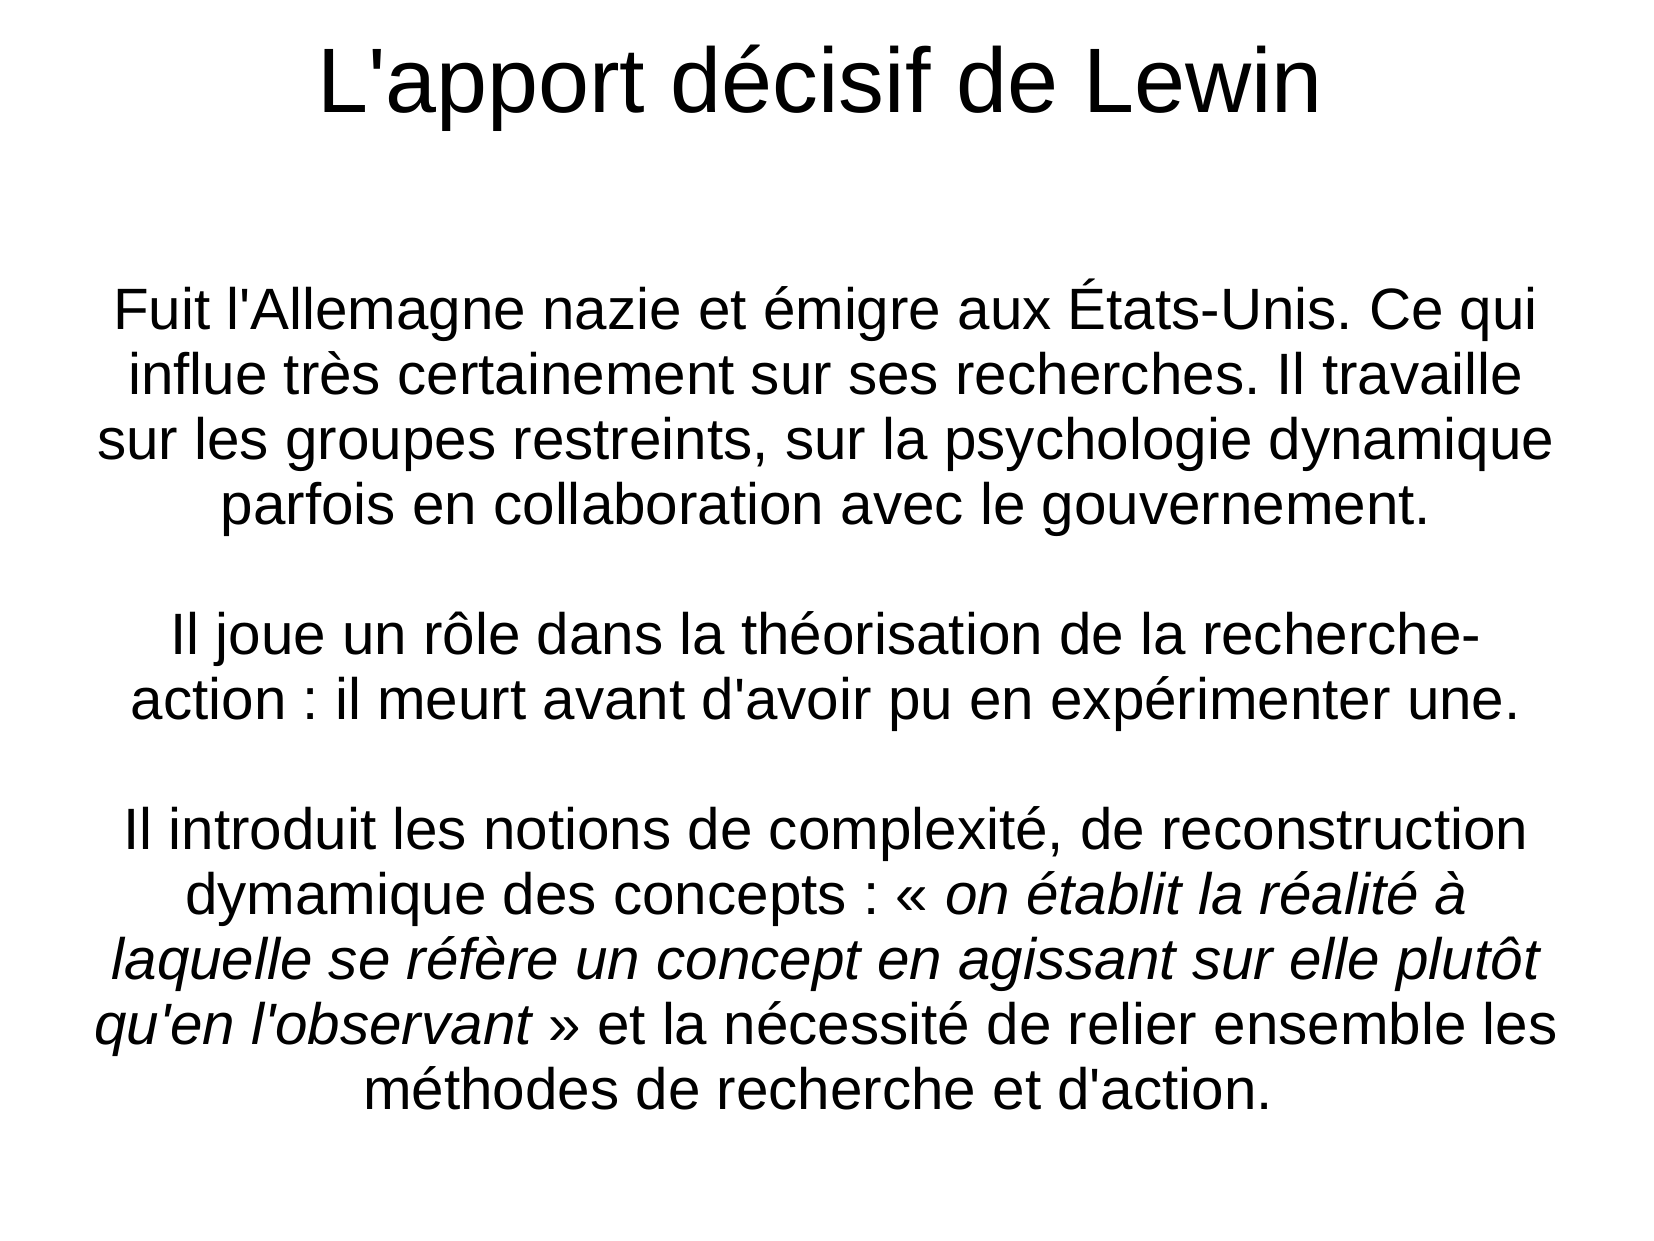

# L'apport décisif de Lewin
Fuit l'Allemagne nazie et émigre aux États-Unis. Ce qui influe très certainement sur ses recherches. Il travaille sur les groupes restreints, sur la psychologie dynamique parfois en collaboration avec le gouvernement.
Il joue un rôle dans la théorisation de la recherche-action : il meurt avant d'avoir pu en expérimenter une.
Il introduit les notions de complexité, de reconstruction dymamique des concepts : « on établit la réalité à laquelle se réfère un concept en agissant sur elle plutôt qu'en l'observant » et la nécessité de relier ensemble les méthodes de recherche et d'action.